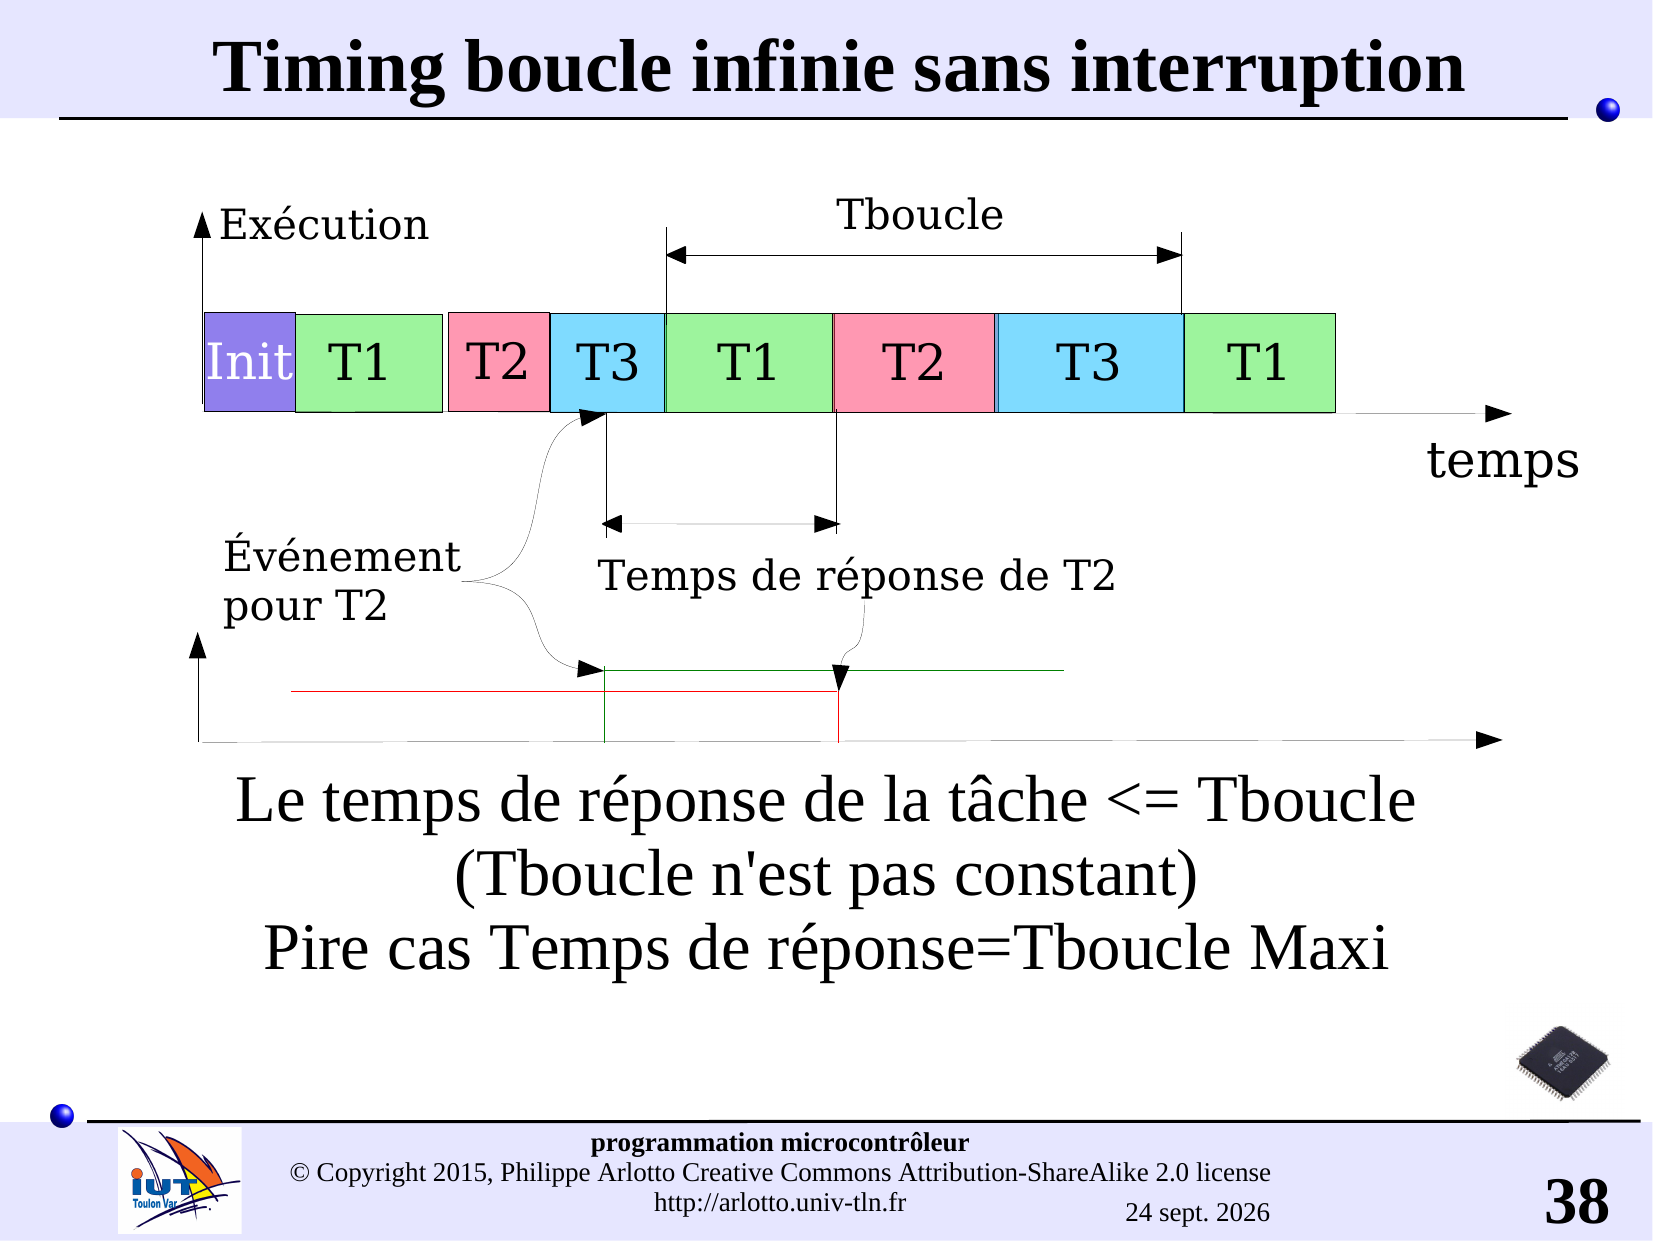

# Timing boucle infinie sans interruption
Le temps de réponse de la tâche <= Tboucle
(Tboucle n'est pas constant)
Pire cas Temps de réponse=Tboucle Maxi
Tboucle
Exécution
Init
T2
T3
T1
T2
T3
T1
T1
temps
Événement
pour T2
Temps de réponse de T2